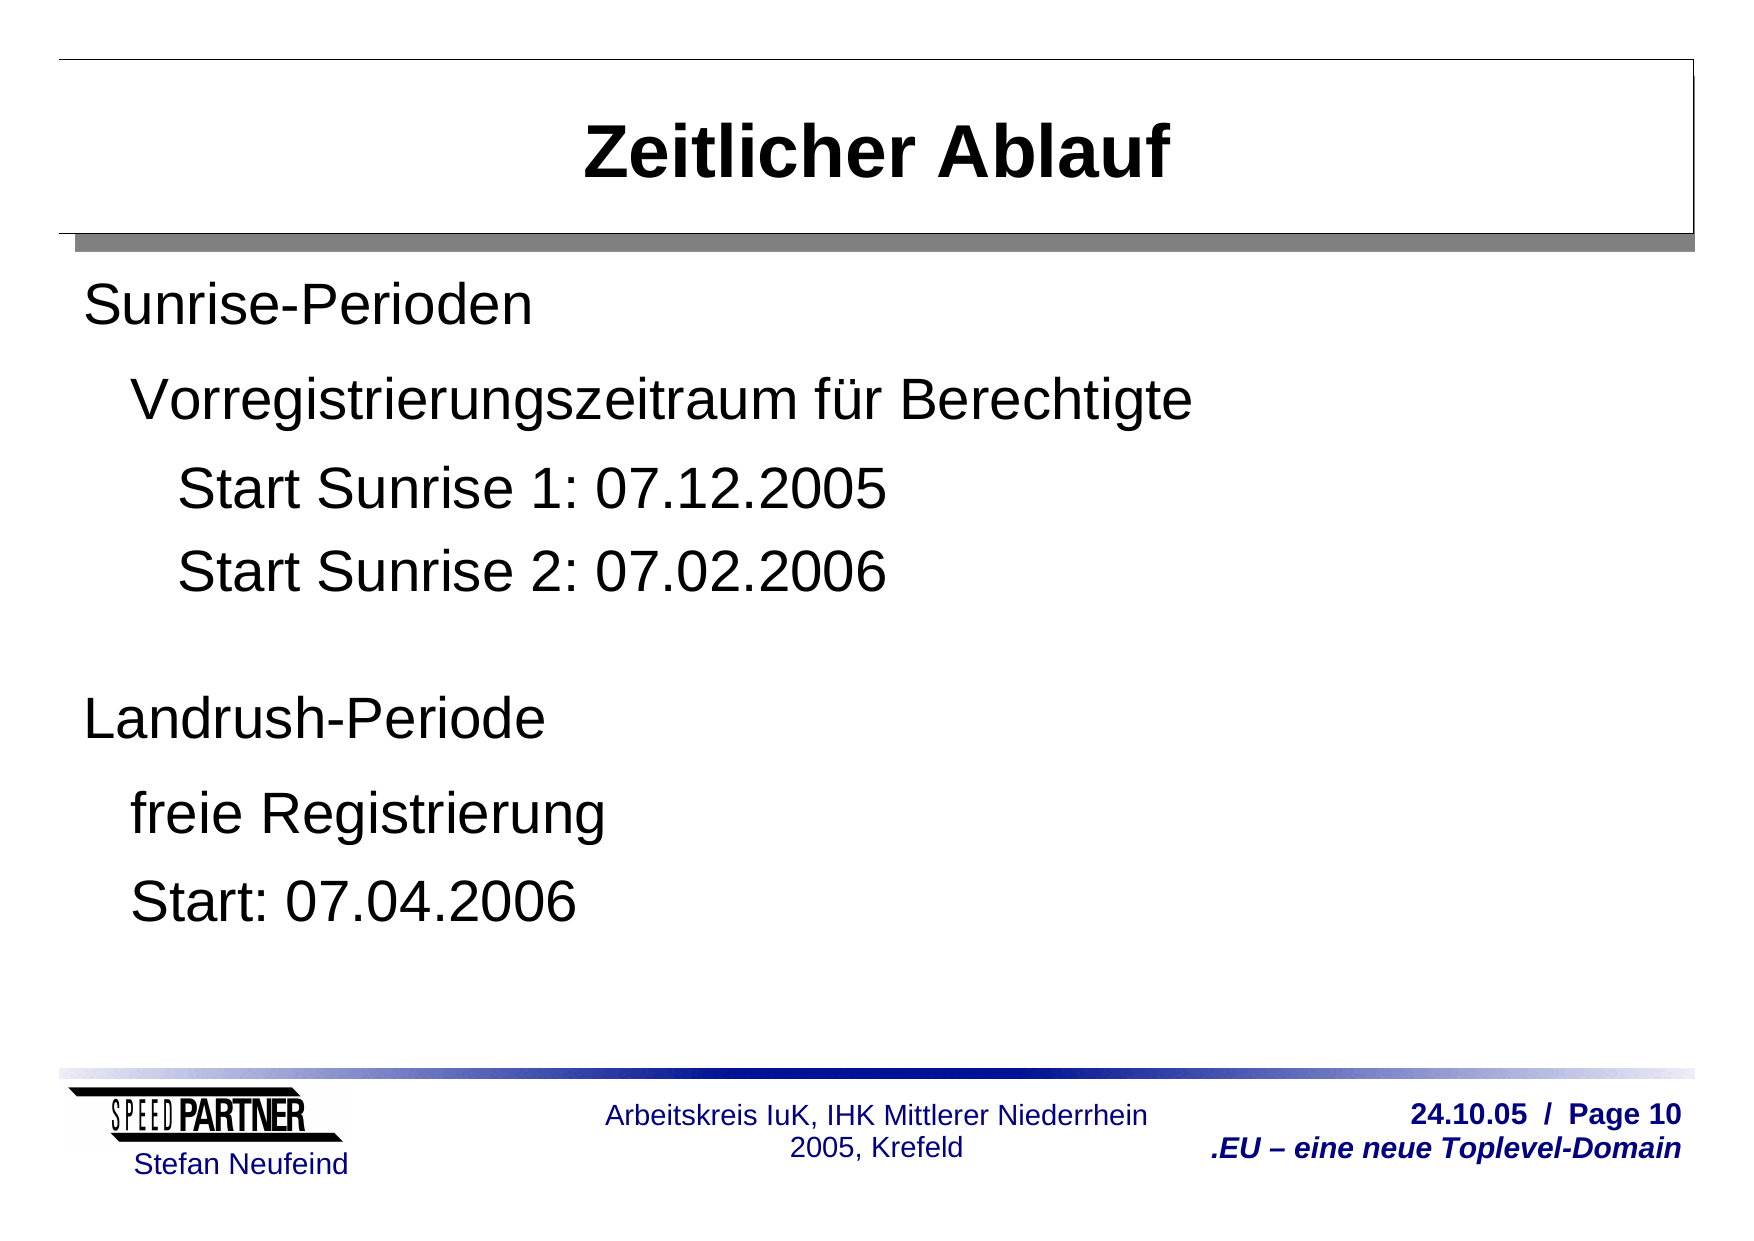

# Zeitlicher Ablauf
Sunrise-Perioden
Vorregistrierungszeitraum für Berechtigte
Start Sunrise 1: 07.12.2005
Start Sunrise 2: 07.02.2006
Landrush-Periode
freie Registrierung
Start: 07.04.2006